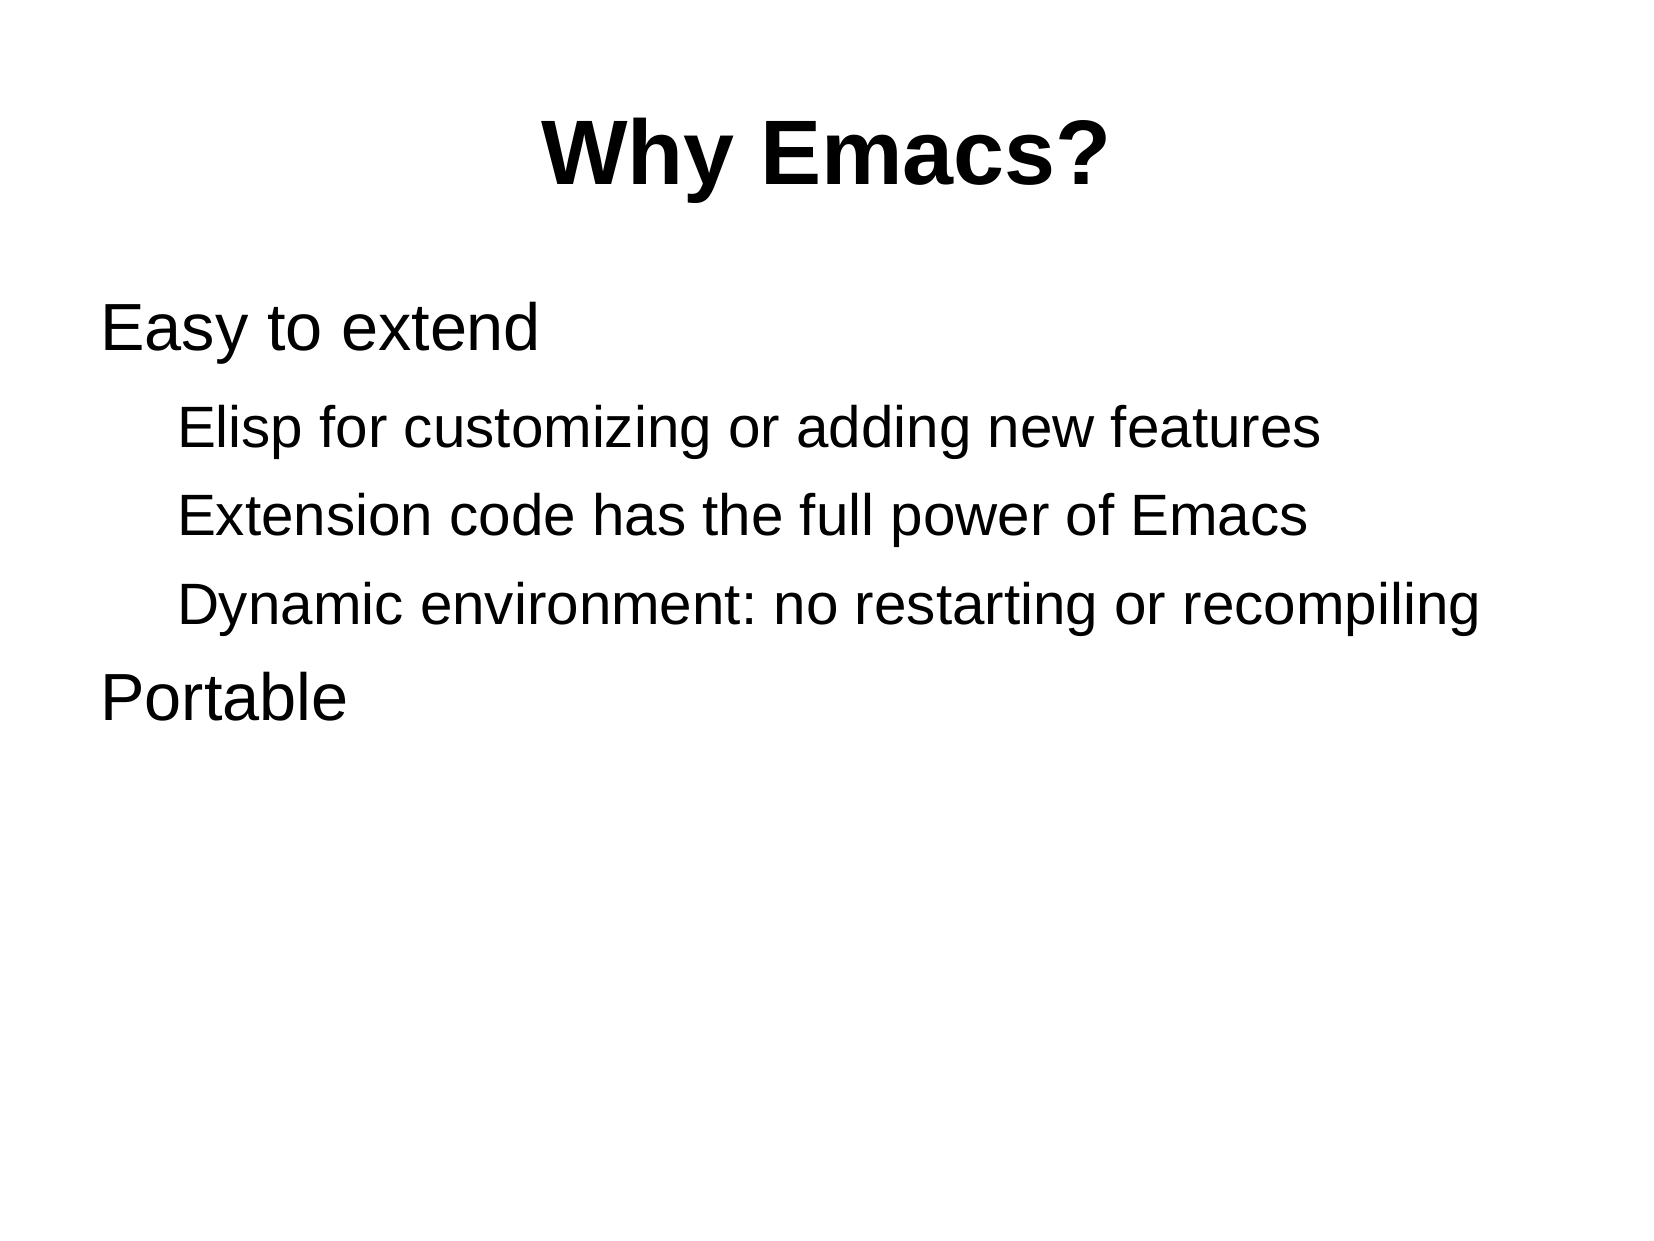

# Why Emacs?
Easy to extend
Elisp for customizing or adding new features
Extension code has the full power of Emacs
Dynamic environment: no restarting or recompiling
Portable